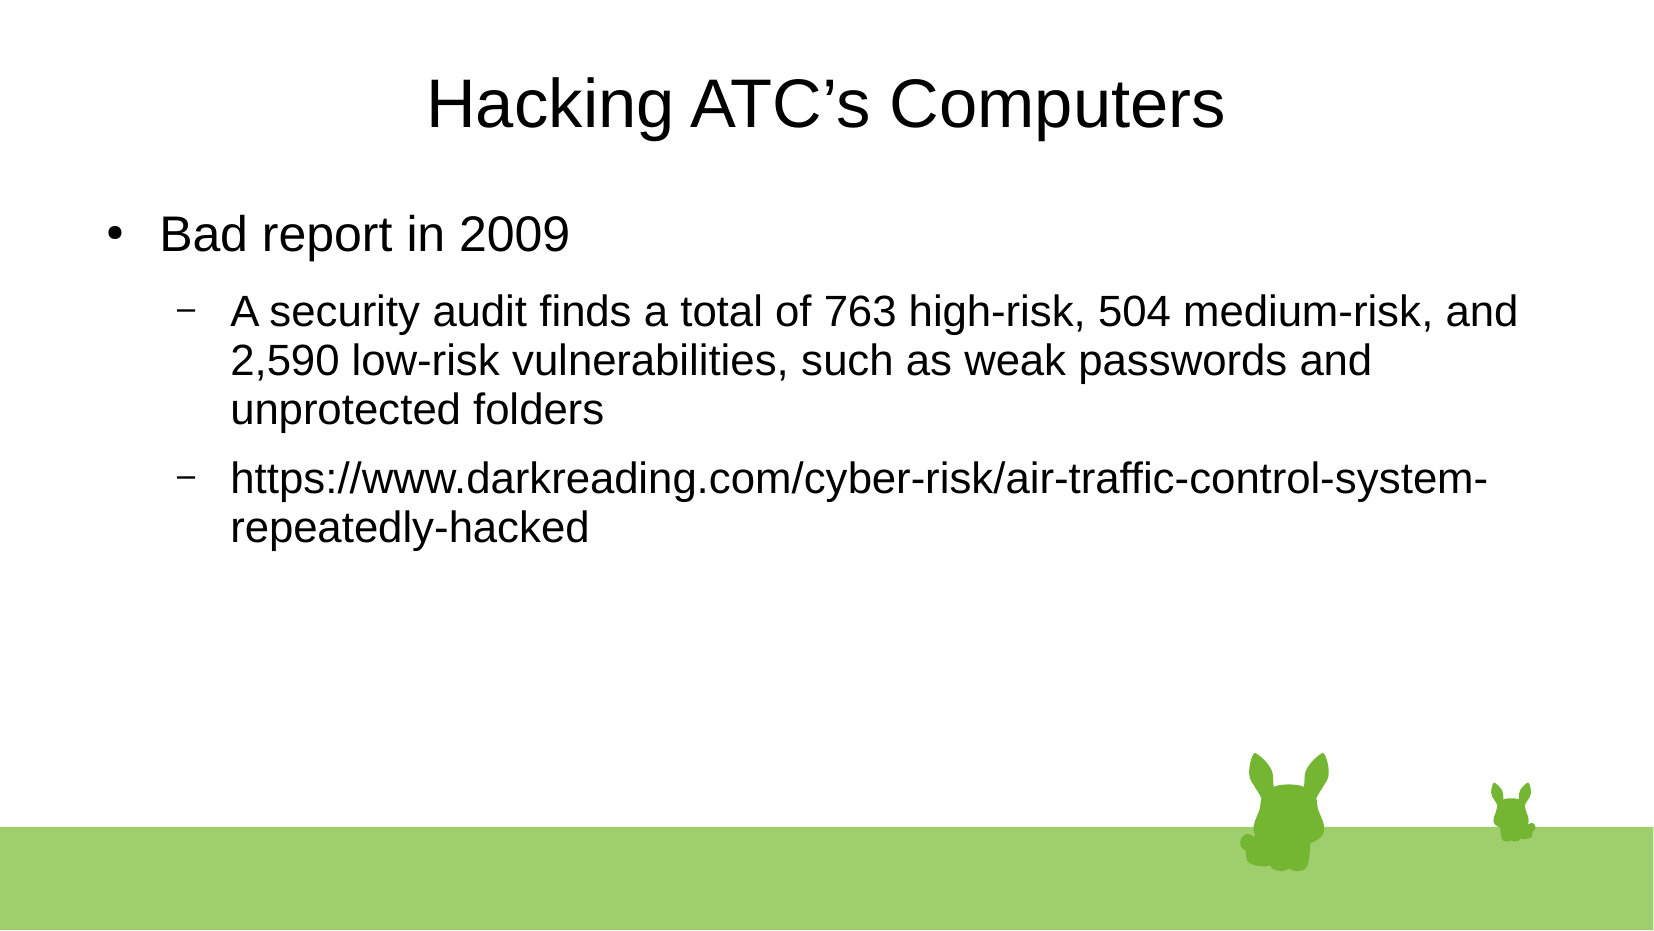

# Hacking ATC’s Computers
Bad report in 2009
A security audit finds a total of 763 high-risk, 504 medium-risk, and 2,590 low-risk vulnerabilities, such as weak passwords and unprotected folders
https://www.darkreading.com/cyber-risk/air-traffic-control-system-repeatedly-hacked